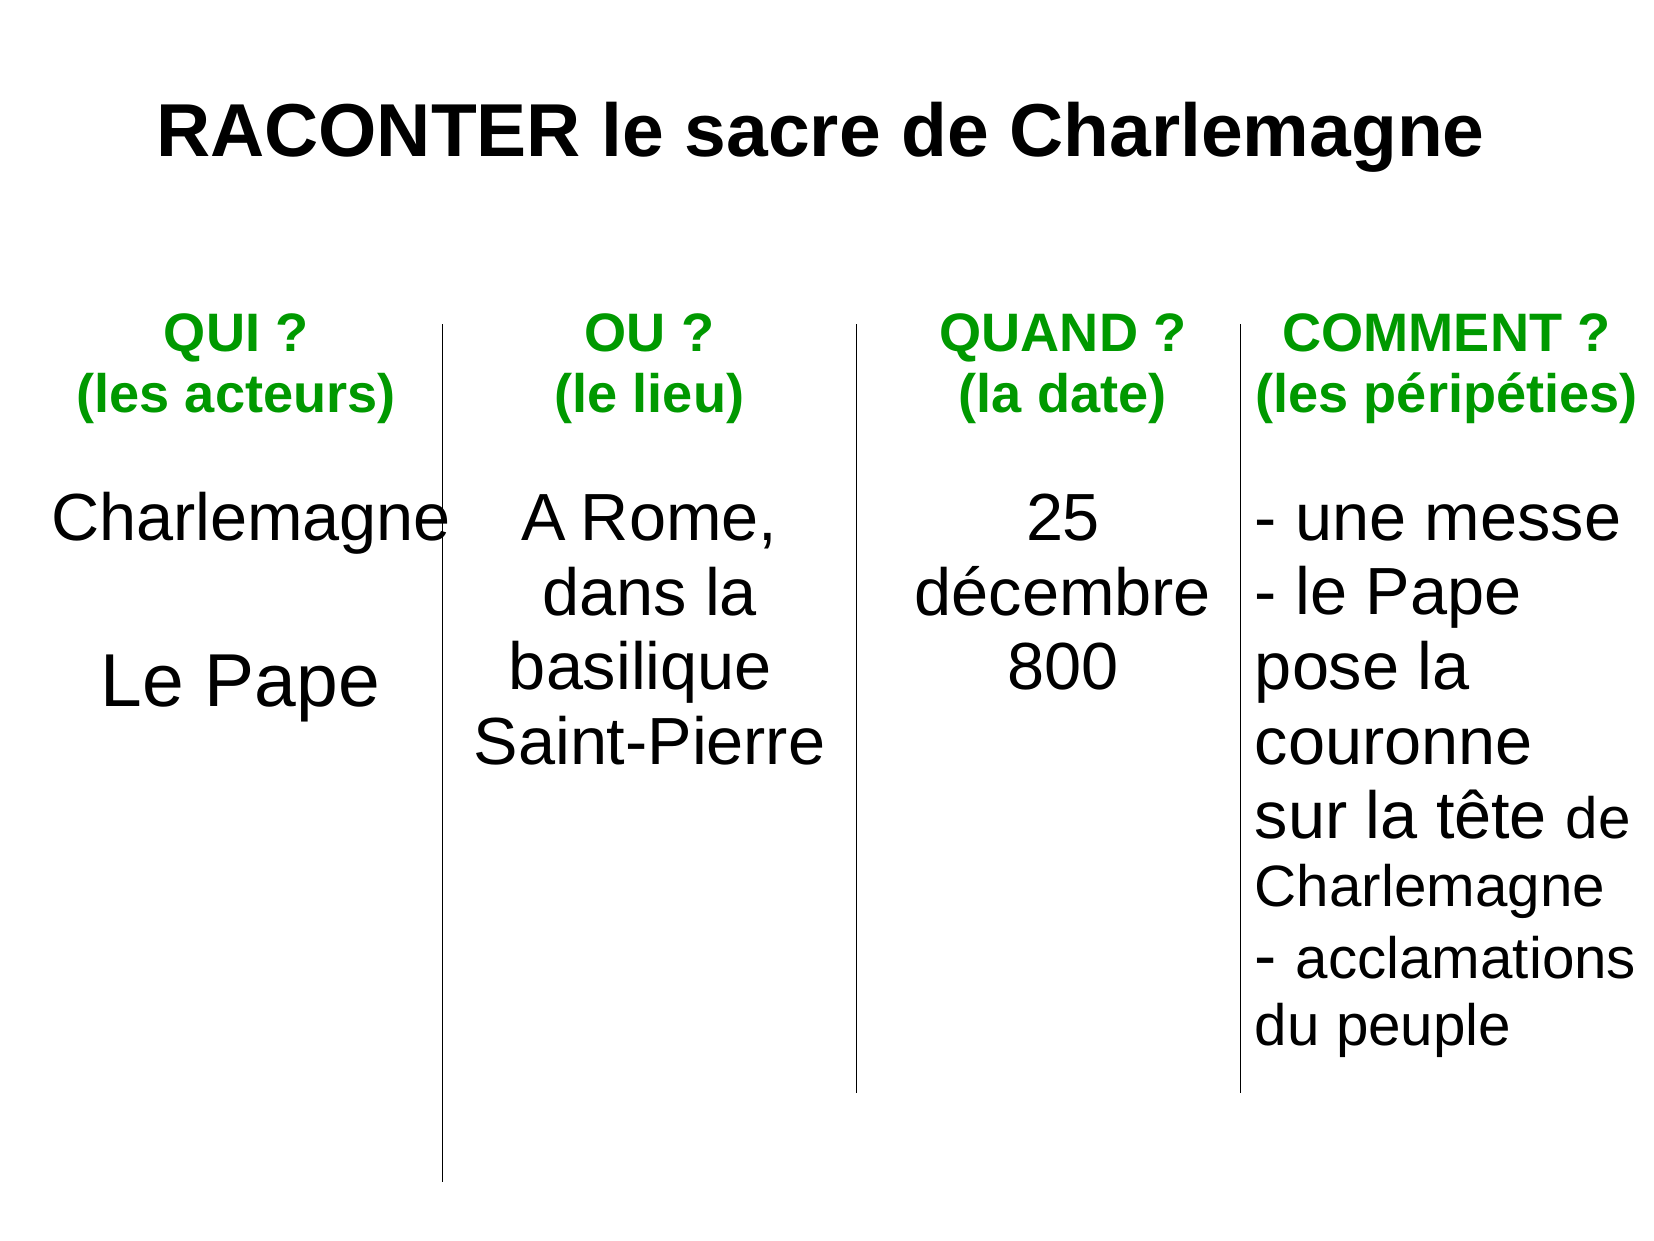

RACONTER le sacre de Charlemagne
#
QUI ?
(les acteurs)
OU ?
(le lieu)
QUAND ?
(la date)
COMMENT ?
(les péripéties)
- une messe
- le Pape pose la couronne sur la tête de Charlemagne
- acclamations du peuple
Charlemagne
Le Pape
A Rome,
dans la basilique
Saint-Pierre
25 décembre 800